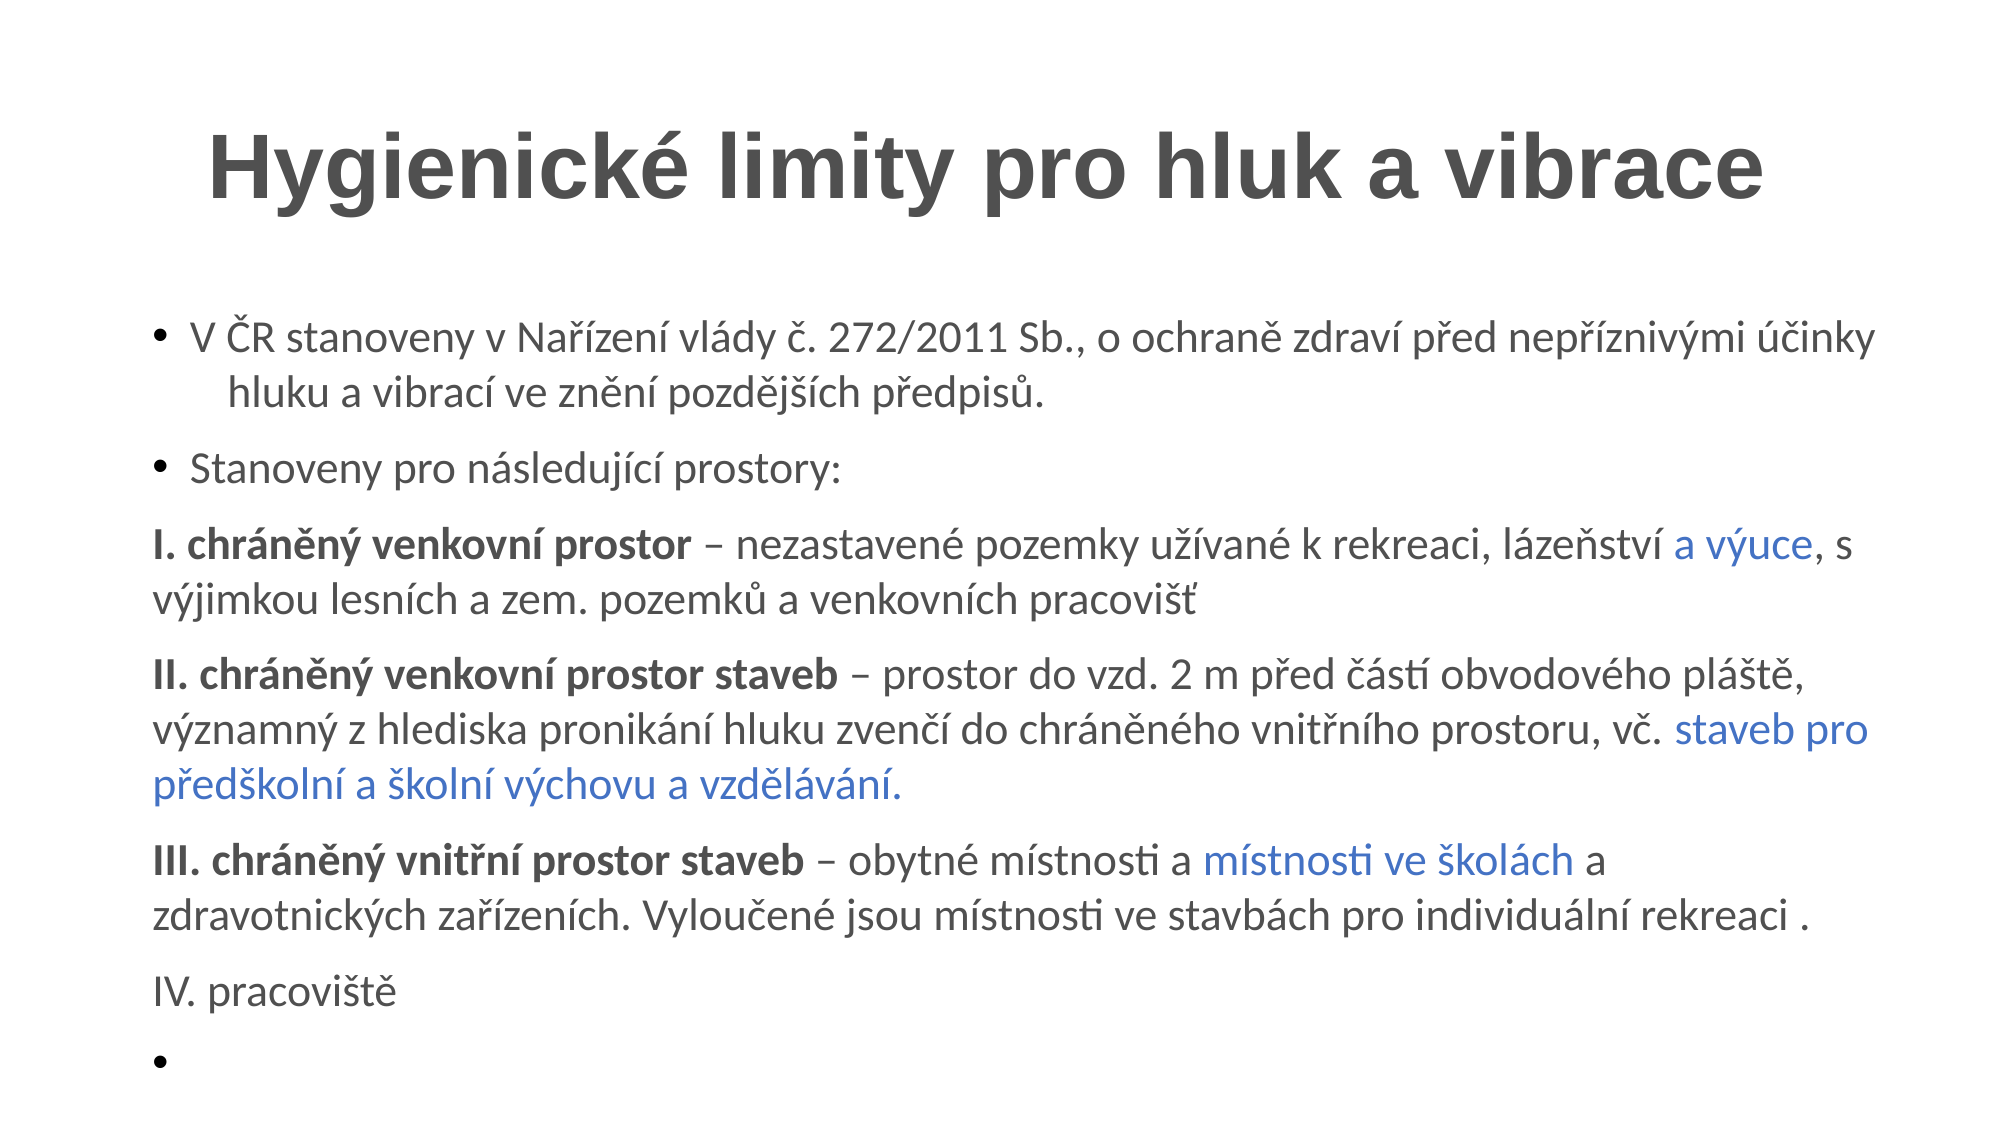

# Hygienické limity pro hluk a vibrace
V ČR stanoveny v Nařízení vlády č. 272/2011 Sb., o ochraně zdraví před nepříznivými účinky hluku a vibrací ve znění pozdějších předpisů.
Stanoveny pro následující prostory:
I. chráněný venkovní prostor – nezastavené pozemky užívané k rekreaci, lázeňství a výuce, s výjimkou lesních a zem. pozemků a venkovních pracovišť
II. chráněný venkovní prostor staveb – prostor do vzd. 2 m před částí obvodového pláště, významný z hlediska pronikání hluku zvenčí do chráněného vnitřního prostoru, vč. staveb pro předškolní a školní výchovu a vzdělávání.
III. chráněný vnitřní prostor staveb – obytné místnosti a místnosti ve školách a zdravotnických zařízeních. Vyloučené jsou místnosti ve stavbách pro individuální rekreaci .
IV. pracoviště